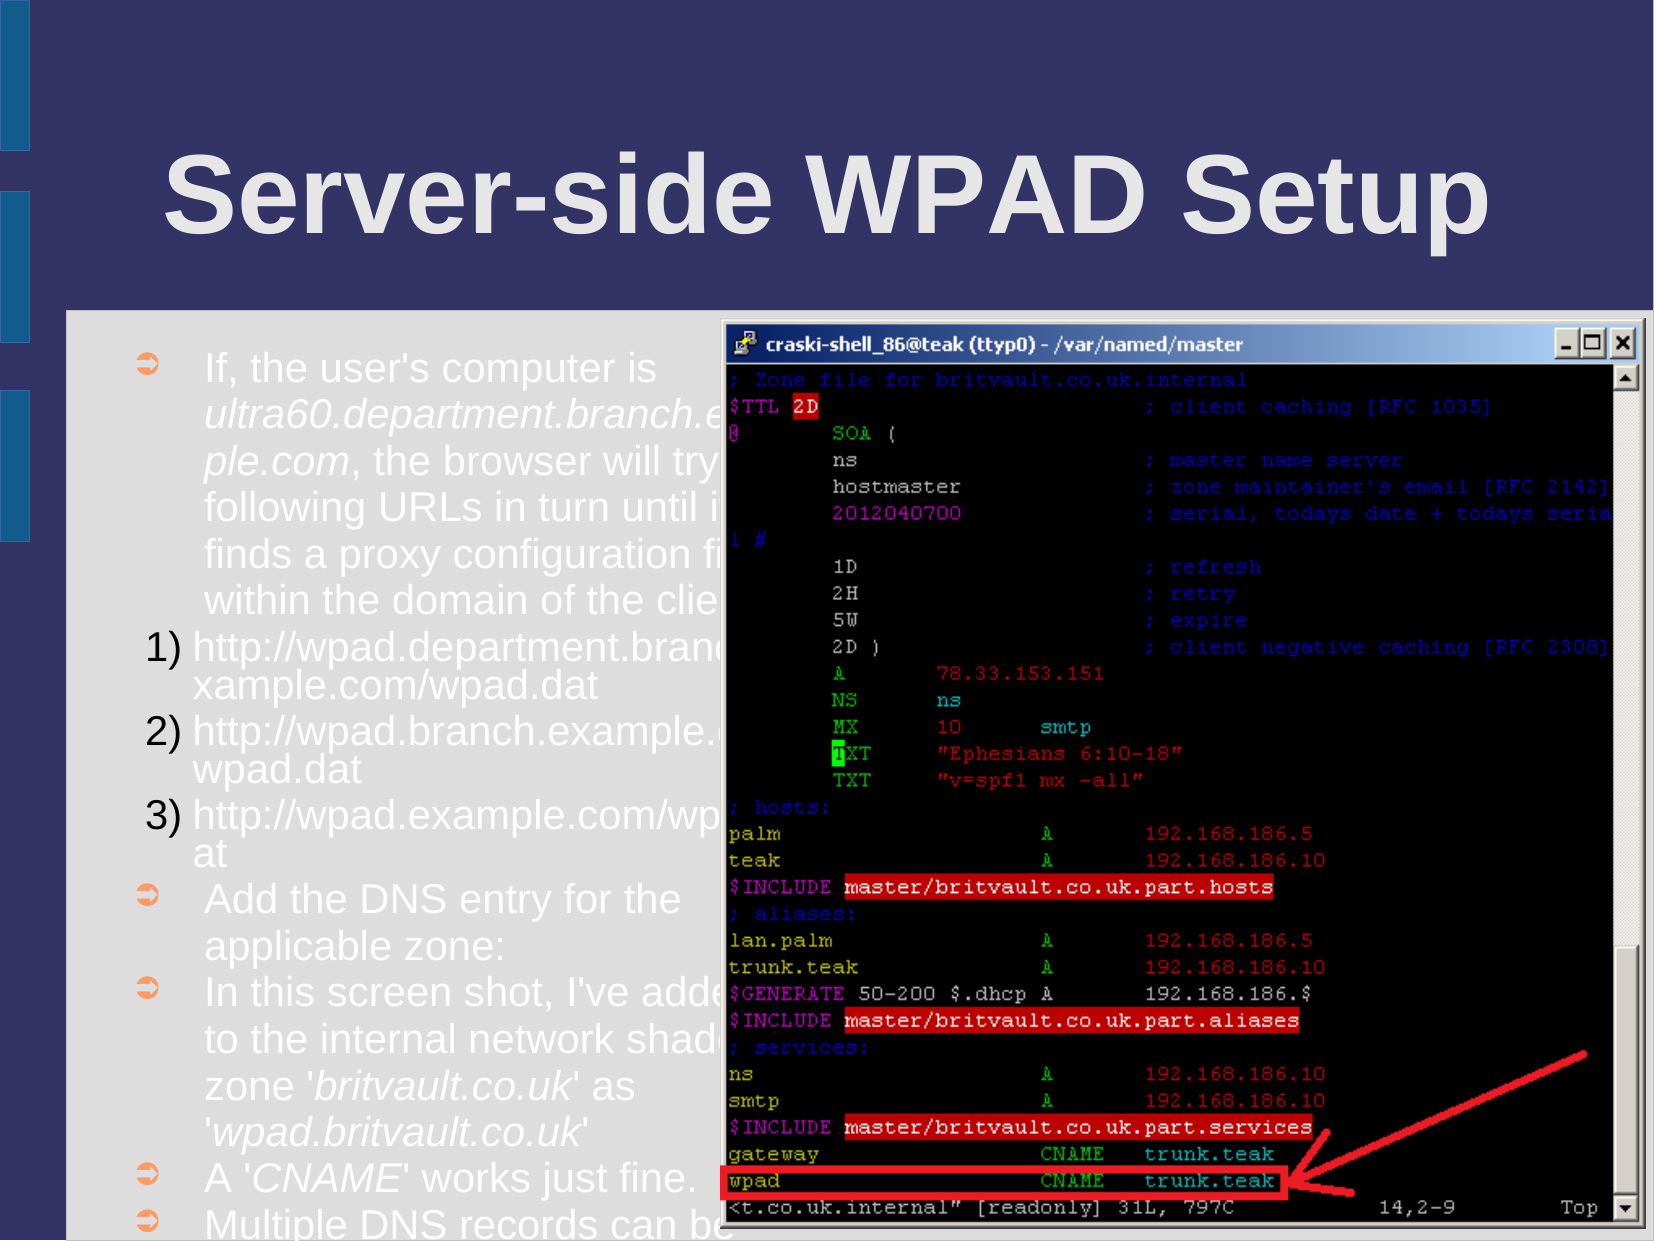

# Server-side WPAD Setup
If, the user's computer is ultra60.department.branch.example.com, the browser will try the following URLs in turn until it finds a proxy configuration file within the domain of the client:
http://wpad.department.branch.example.com/wpad.dat
http://wpad.branch.example.com/wpad.dat
http://wpad.example.com/wpad.dat
Add the DNS entry for the applicable zone:
In this screen shot, I've added it to the internal network shadow zone 'britvault.co.uk' as 'wpad.britvault.co.uk'
A 'CNAME' works just fine.
Multiple DNS records can be used for round robin load balancing.